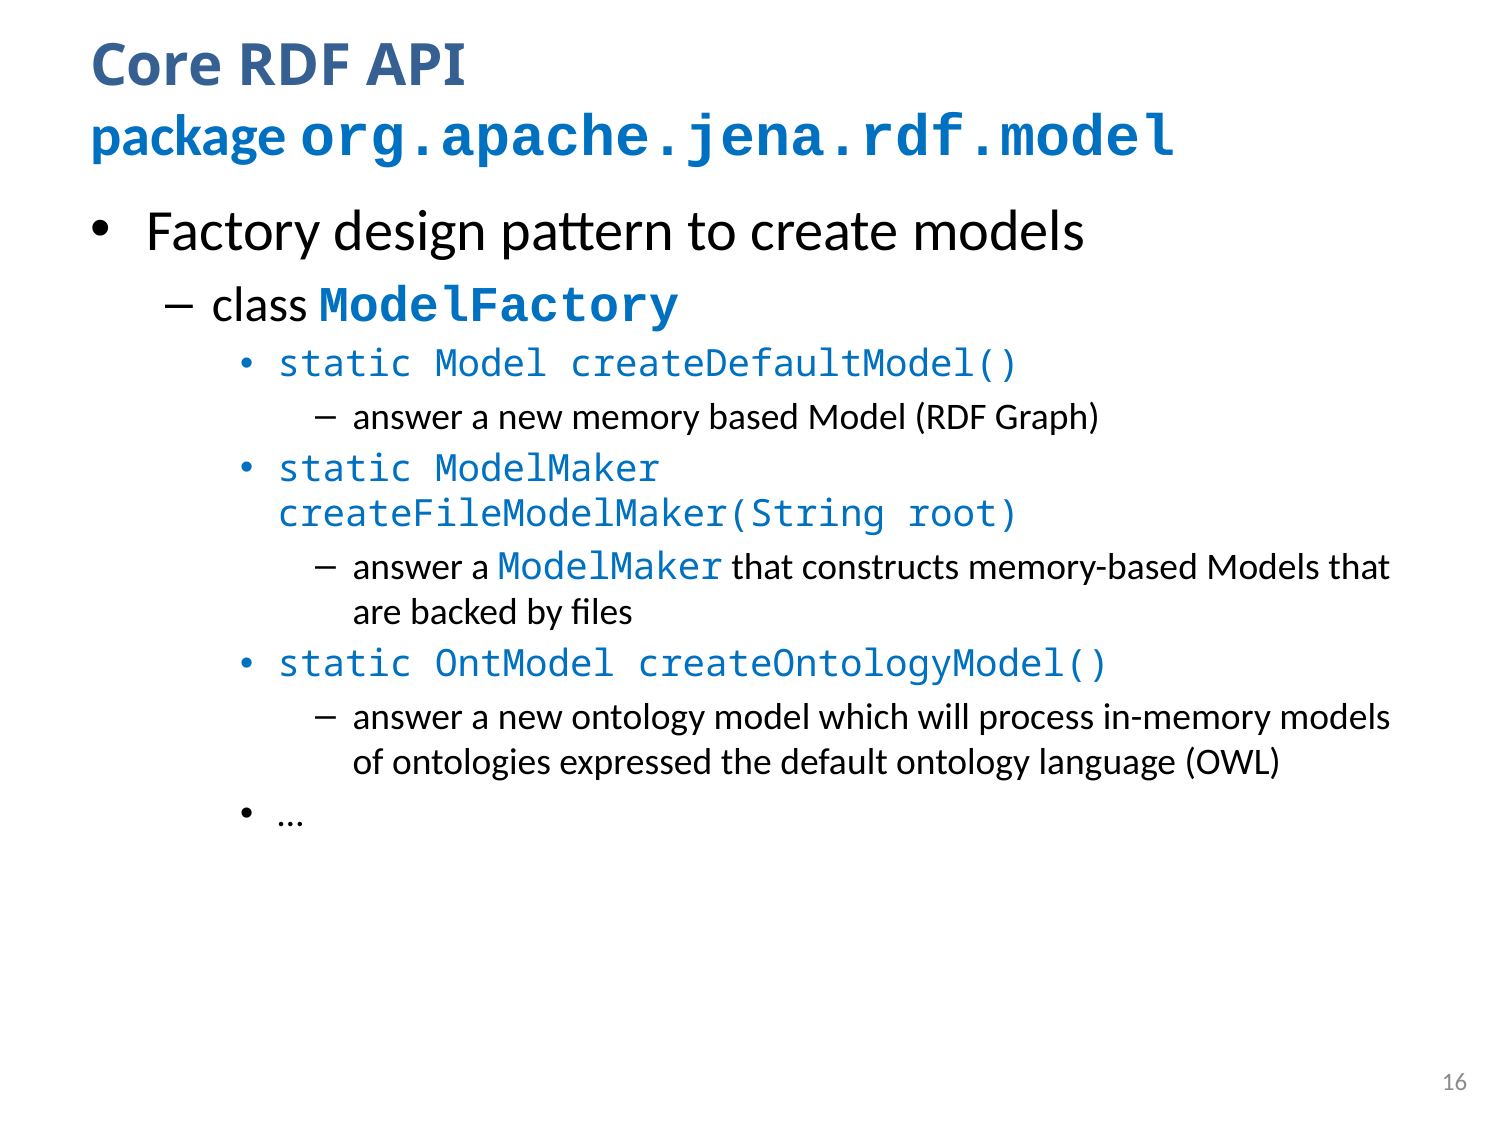

Core RDF API
package org.apache.jena.rdf.model
# Factory design pattern to create models
class ModelFactory
static Model createDefaultModel()
answer a new memory based Model (RDF Graph)
static ModelMaker createFileModelMaker(String root)
answer a ModelMaker that constructs memory-based Models that are backed by files
static OntModel createOntologyModel()
answer a new ontology model which will process in-memory models of ontologies expressed the default ontology language (OWL)
…